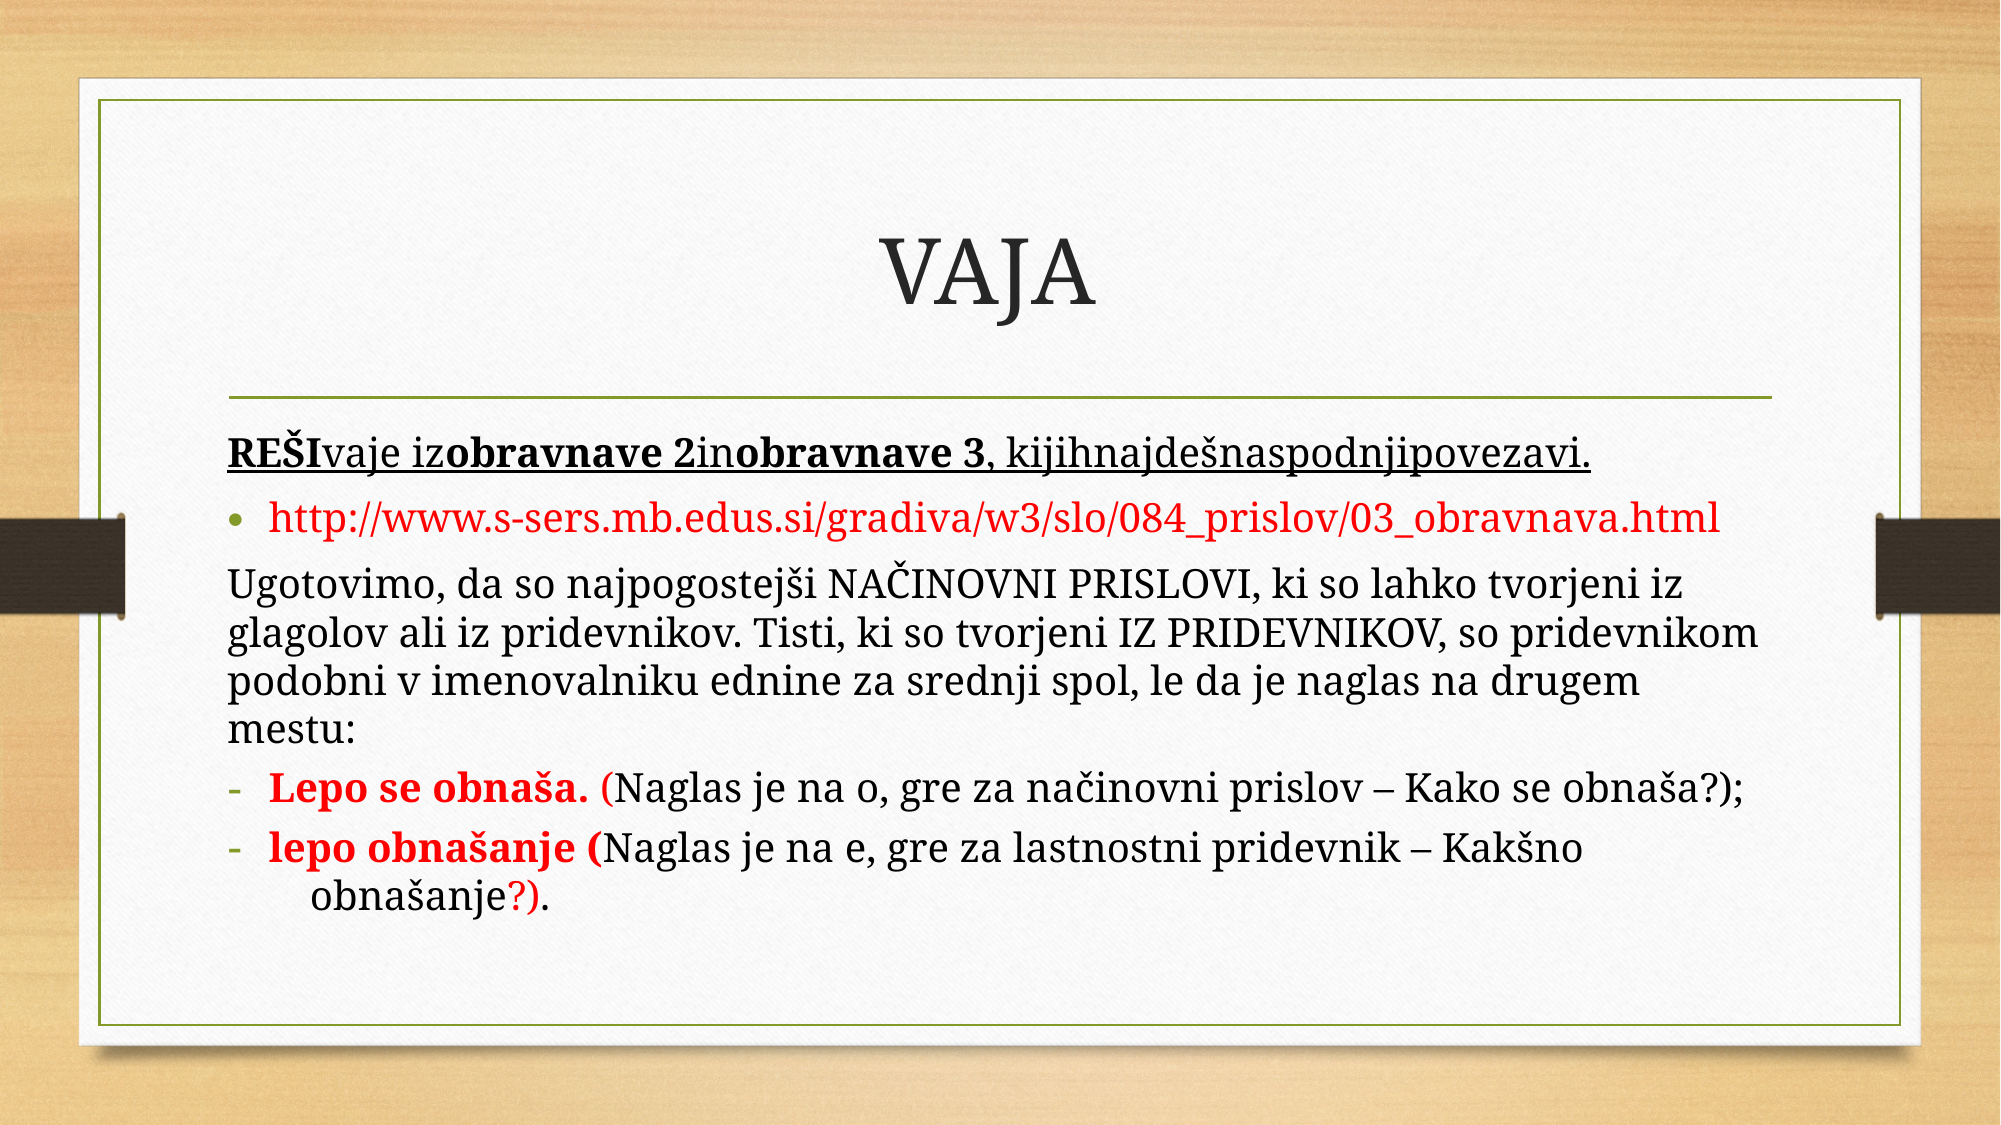

# VAJA
REŠIvaje izobravnave 2inobravnave 3, kijihnajdešnaspodnjipovezavi.
http://www.s-sers.mb.edus.si/gradiva/w3/slo/084_prislov/03_obravnava.html
Ugotovimo, da so najpogostejši NAČINOVNI PRISLOVI, ki so lahko tvorjeni iz glagolov ali iz pridevnikov. Tisti, ki so tvorjeni IZ PRIDEVNIKOV, so pridevnikom podobni v imenovalniku ednine za srednji spol, le da je naglas na drugem mestu:
Lepo se obnaša. (Naglas je na o, gre za načinovni prislov – Kako se obnaša?);
lepo obnašanje (Naglas je na e, gre za lastnostni pridevnik – Kakšno obnašanje?).